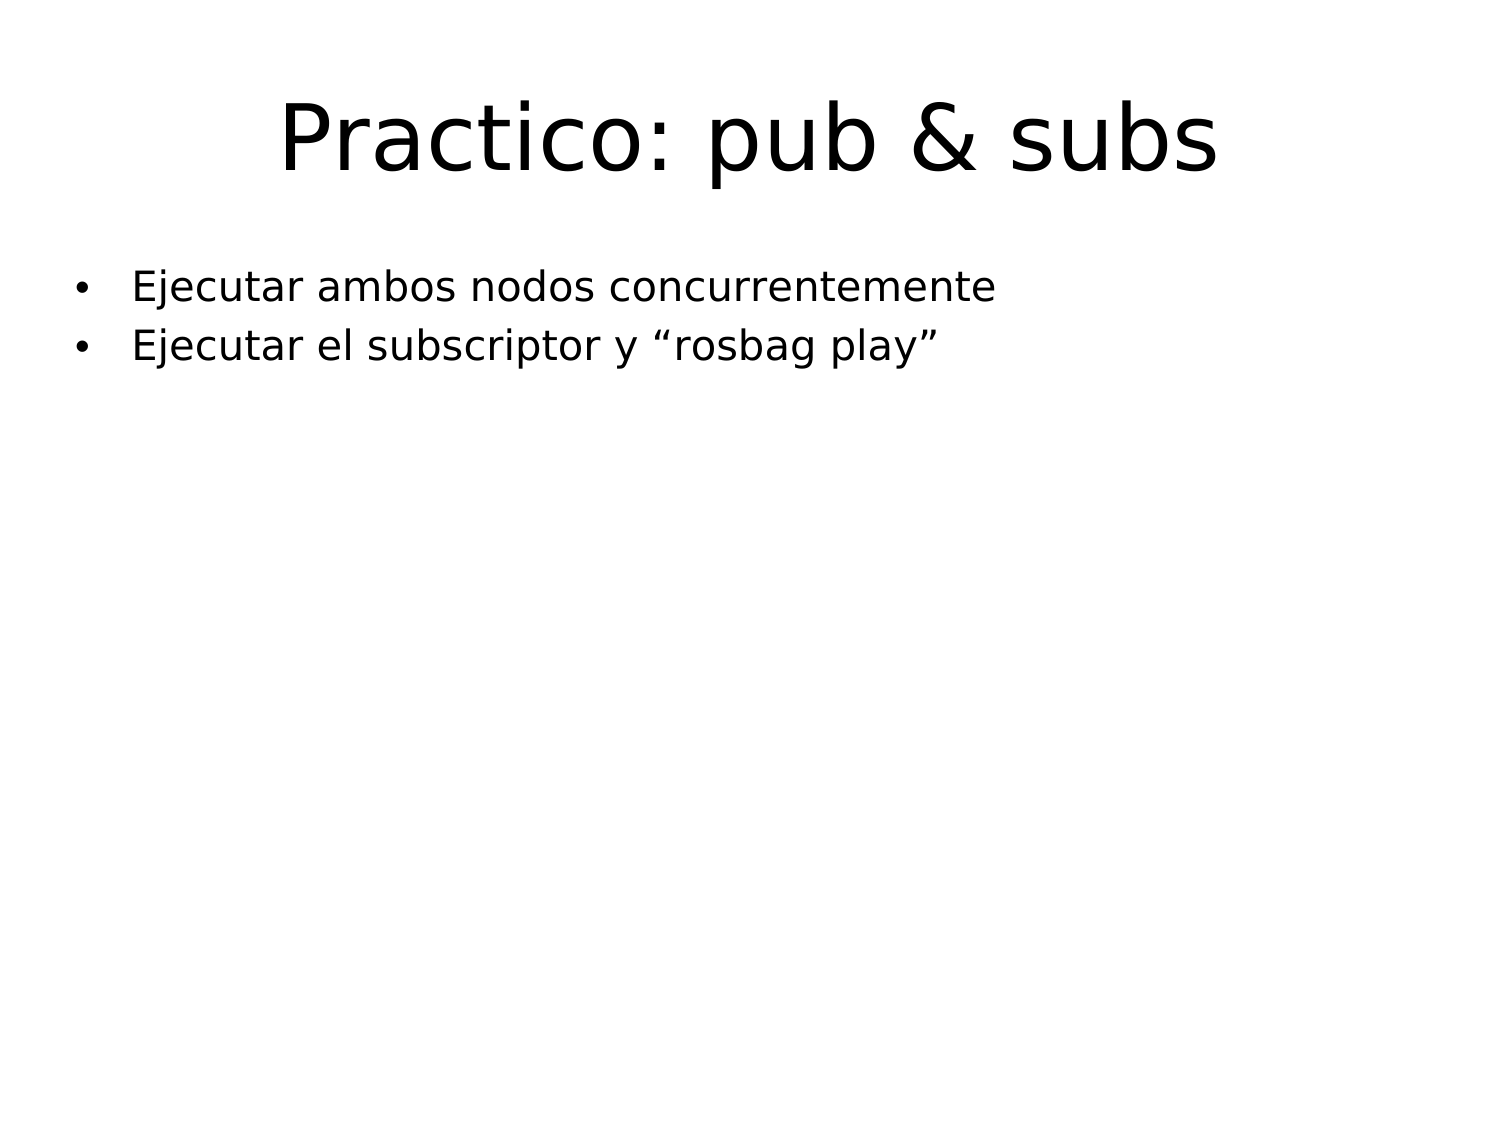

# Practico: pub & subs
Ejecutar ambos nodos concurrentemente
Ejecutar el subscriptor y “rosbag play”